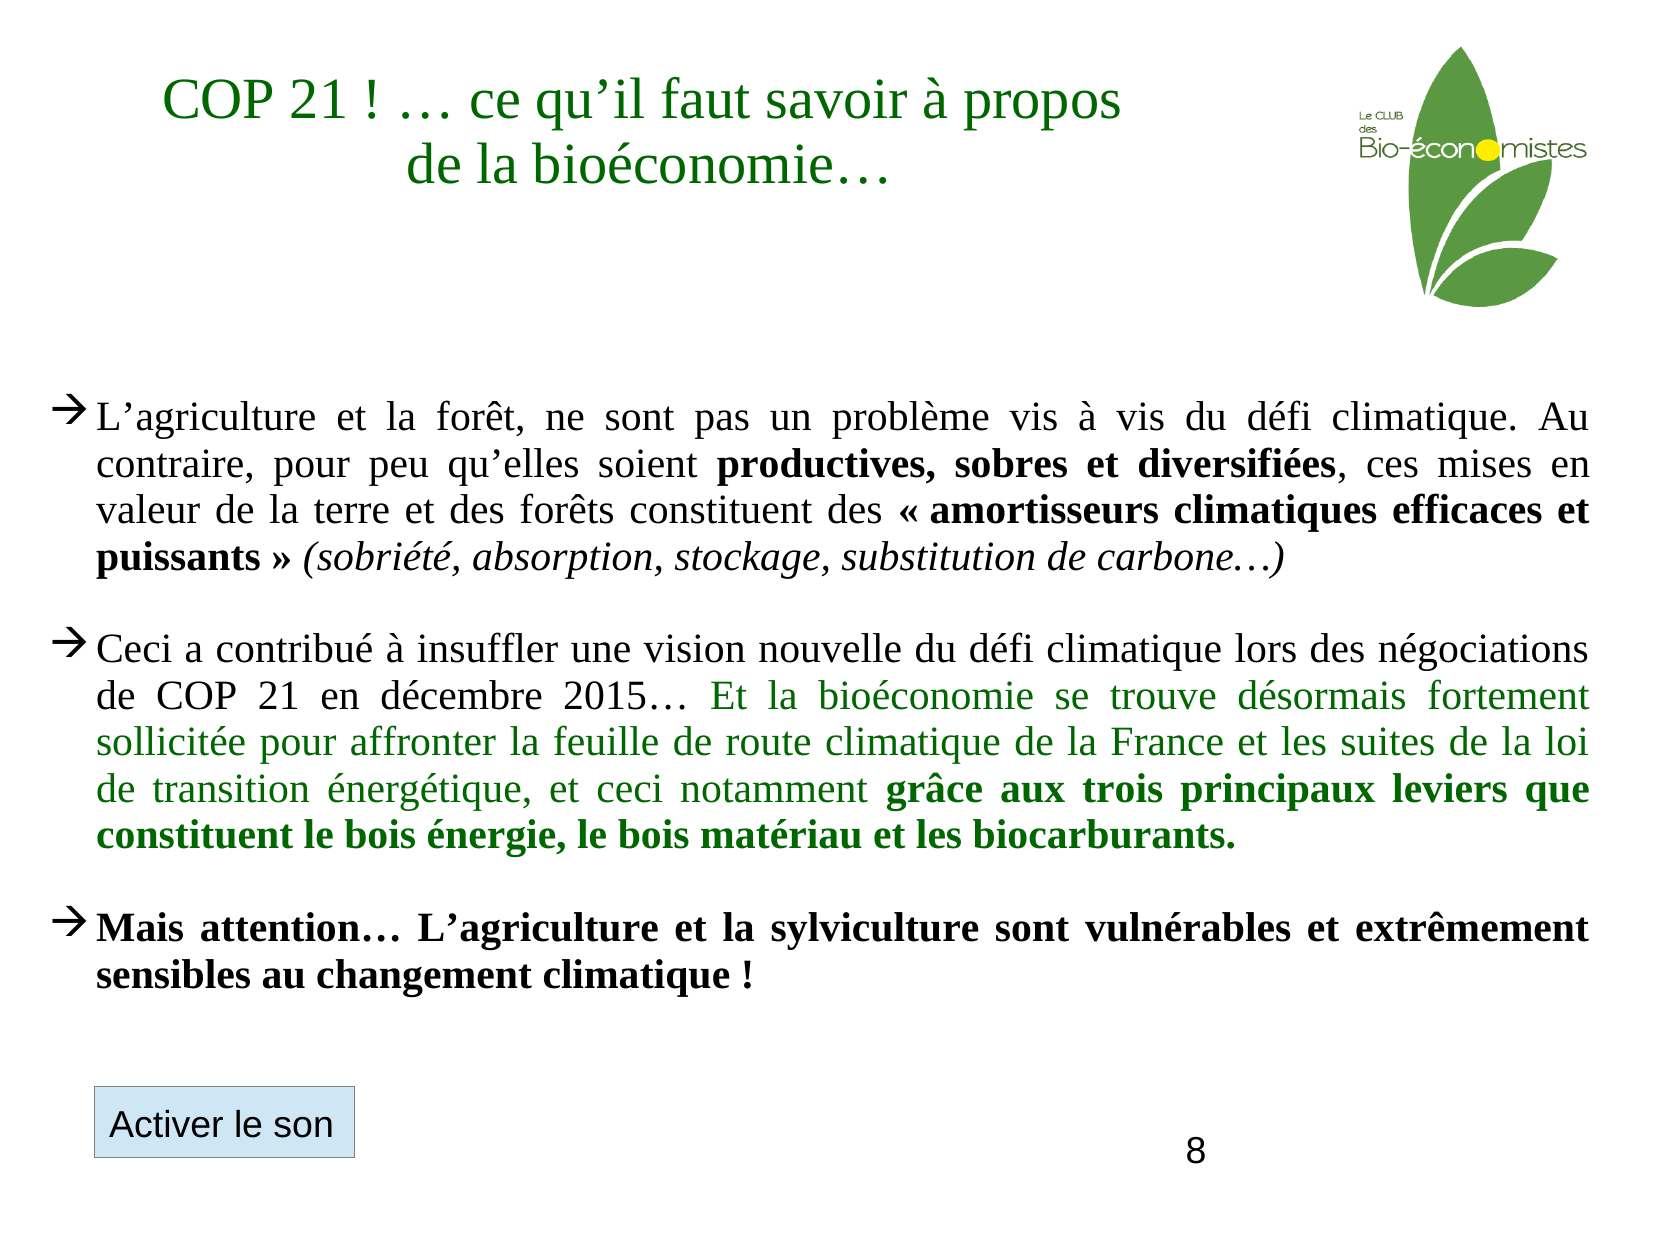

COP 21 ! … ce qu’il faut savoir à propos
de la bioéconomie…
L’agriculture et la forêt, ne sont pas un problème vis à vis du défi climatique. Au contraire, pour peu qu’elles soient productives, sobres et diversifiées, ces mises en valeur de la terre et des forêts constituent des « amortisseurs climatiques efficaces et puissants » (sobriété, absorption, stockage, substitution de carbone…)
Ceci a contribué à insuffler une vision nouvelle du défi climatique lors des négociations de COP 21 en décembre 2015… Et la bioéconomie se trouve désormais fortement sollicitée pour affronter la feuille de route climatique de la France et les suites de la loi de transition énergétique, et ceci notamment grâce aux trois principaux leviers que constituent le bois énergie, le bois matériau et les biocarburants.
Mais attention… L’agriculture et la sylviculture sont vulnérables et extrêmement sensibles au changement climatique !
Activer le son